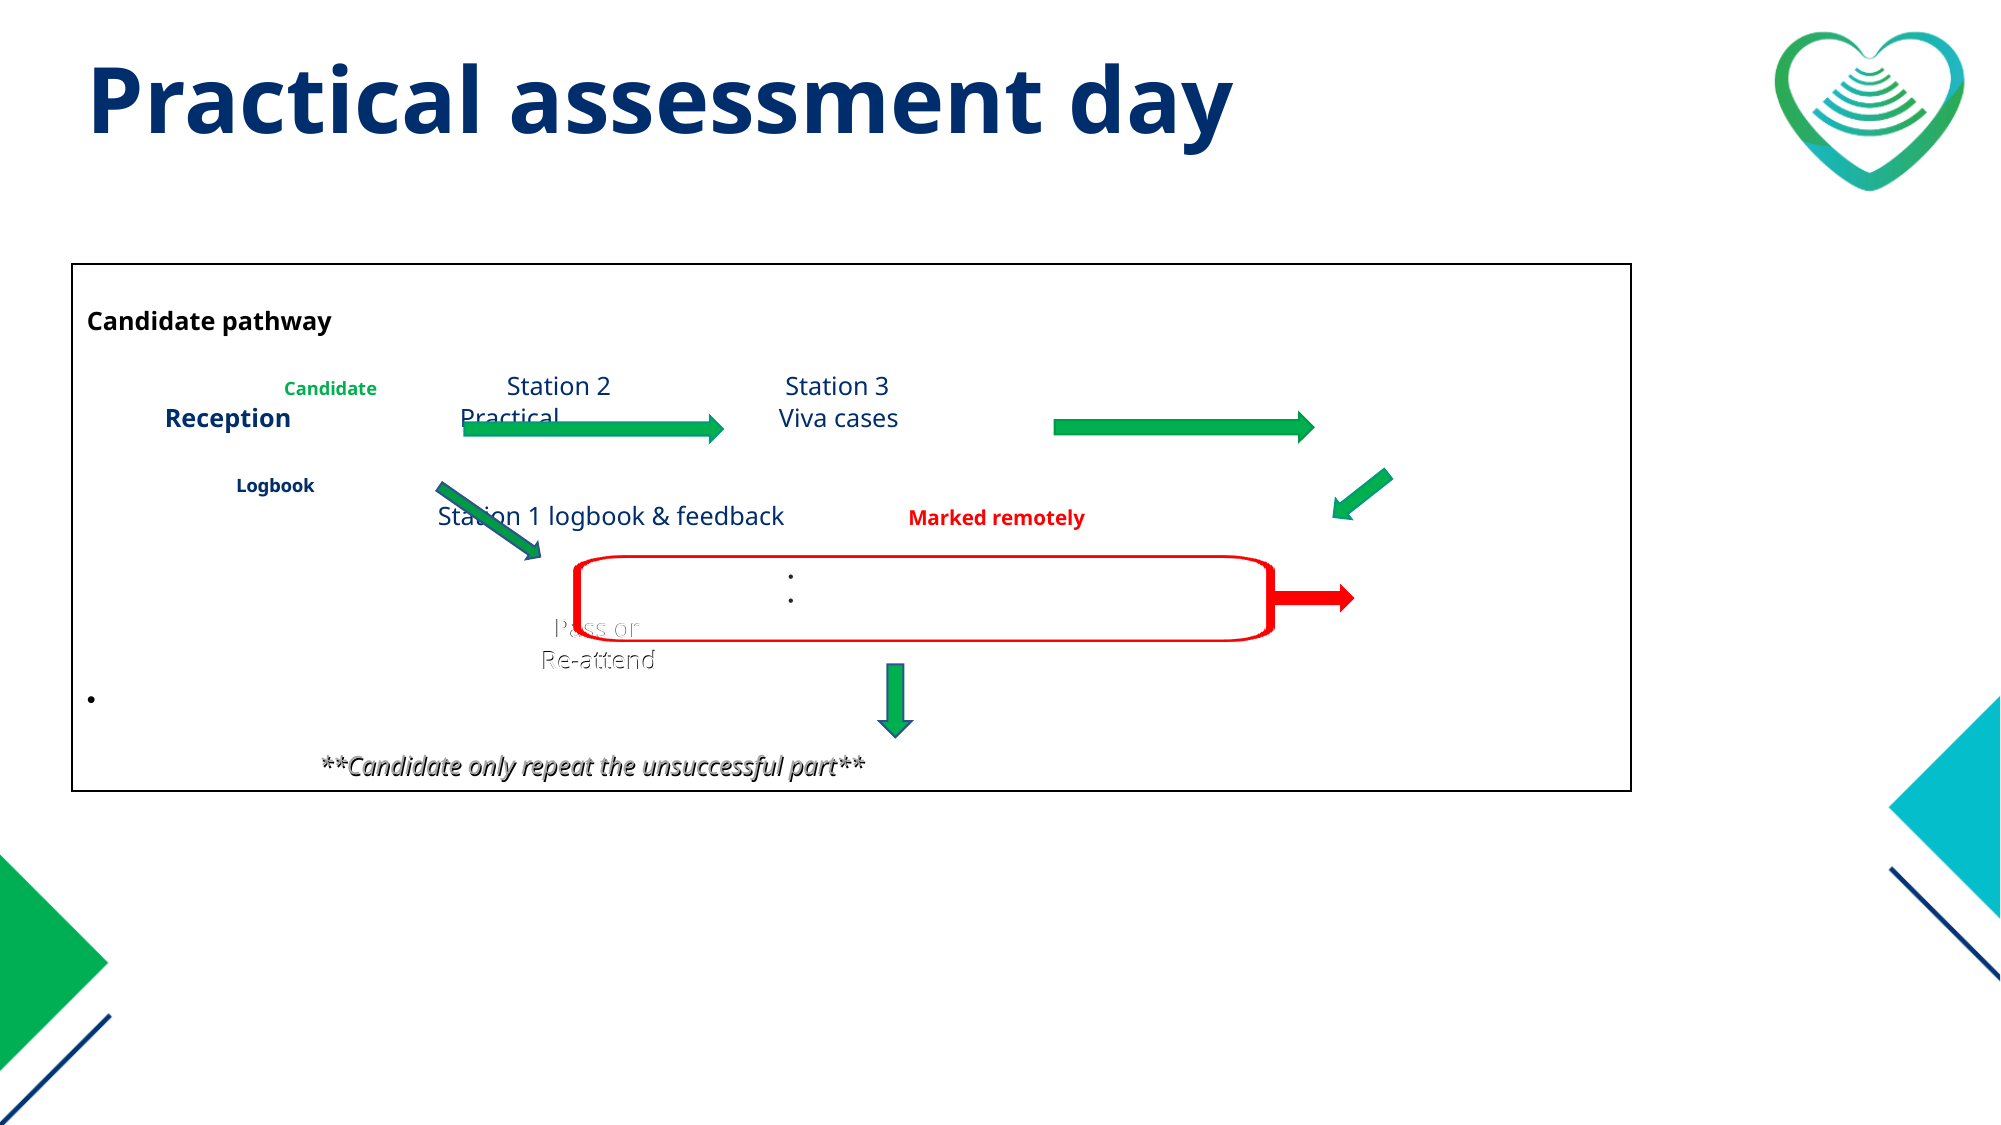

# Practical assessment day
Candidate pathway
	 Candidate Station 2 	 Station 3
 Reception 		 Practical		 Viva cases
 Logbook
 Station 1 logbook & feedback Marked remotely
 Pass or
 Re-attend
**Candidate only repeat the unsuccessful part**